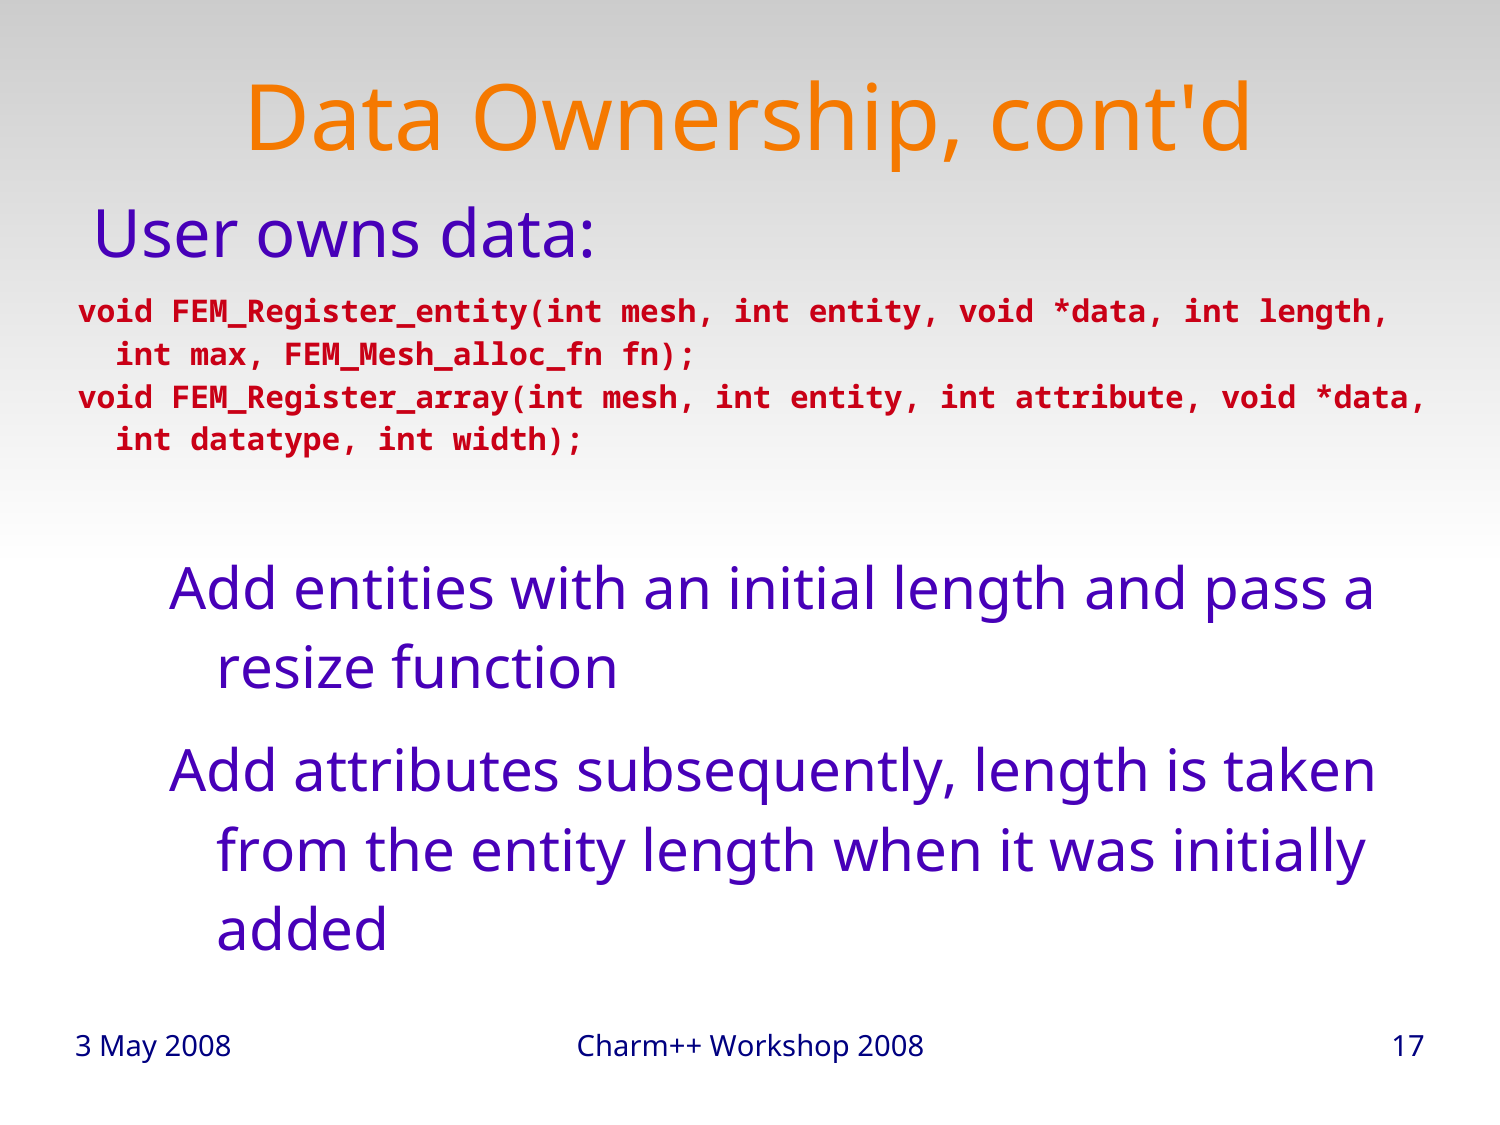

# Data Ownership, cont'd
User owns data:
Add entities with an initial length and pass a resize function
Add attributes subsequently, length is taken from the entity length when it was initially added
void FEM_Register_entity(int mesh, int entity, void *data, int length,
 int max, FEM_Mesh_alloc_fn fn);
void FEM_Register_array(int mesh, int entity, int attribute, void *data,
 int datatype, int width);
3 May 2008
Charm++ Workshop 2008
17